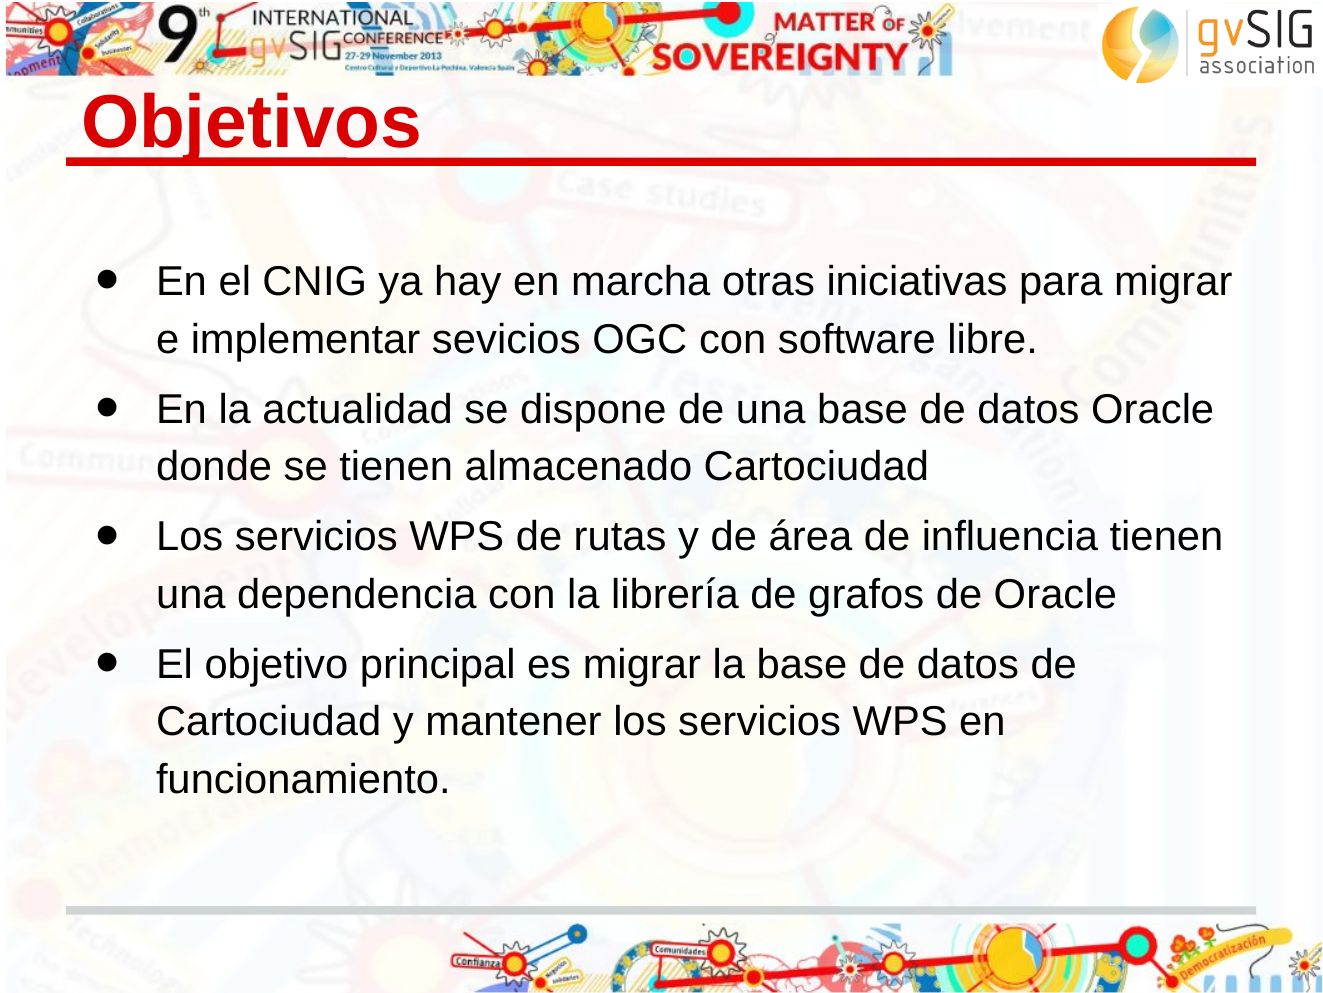

# Objetivos
En el CNIG ya hay en marcha otras iniciativas para migrar e implementar sevicios OGC con software libre.
En la actualidad se dispone de una base de datos Oracle donde se tienen almacenado Cartociudad
Los servicios WPS de rutas y de área de influencia tienen una dependencia con la librería de grafos de Oracle
El objetivo principal es migrar la base de datos de Cartociudad y mantener los servicios WPS en funcionamiento.